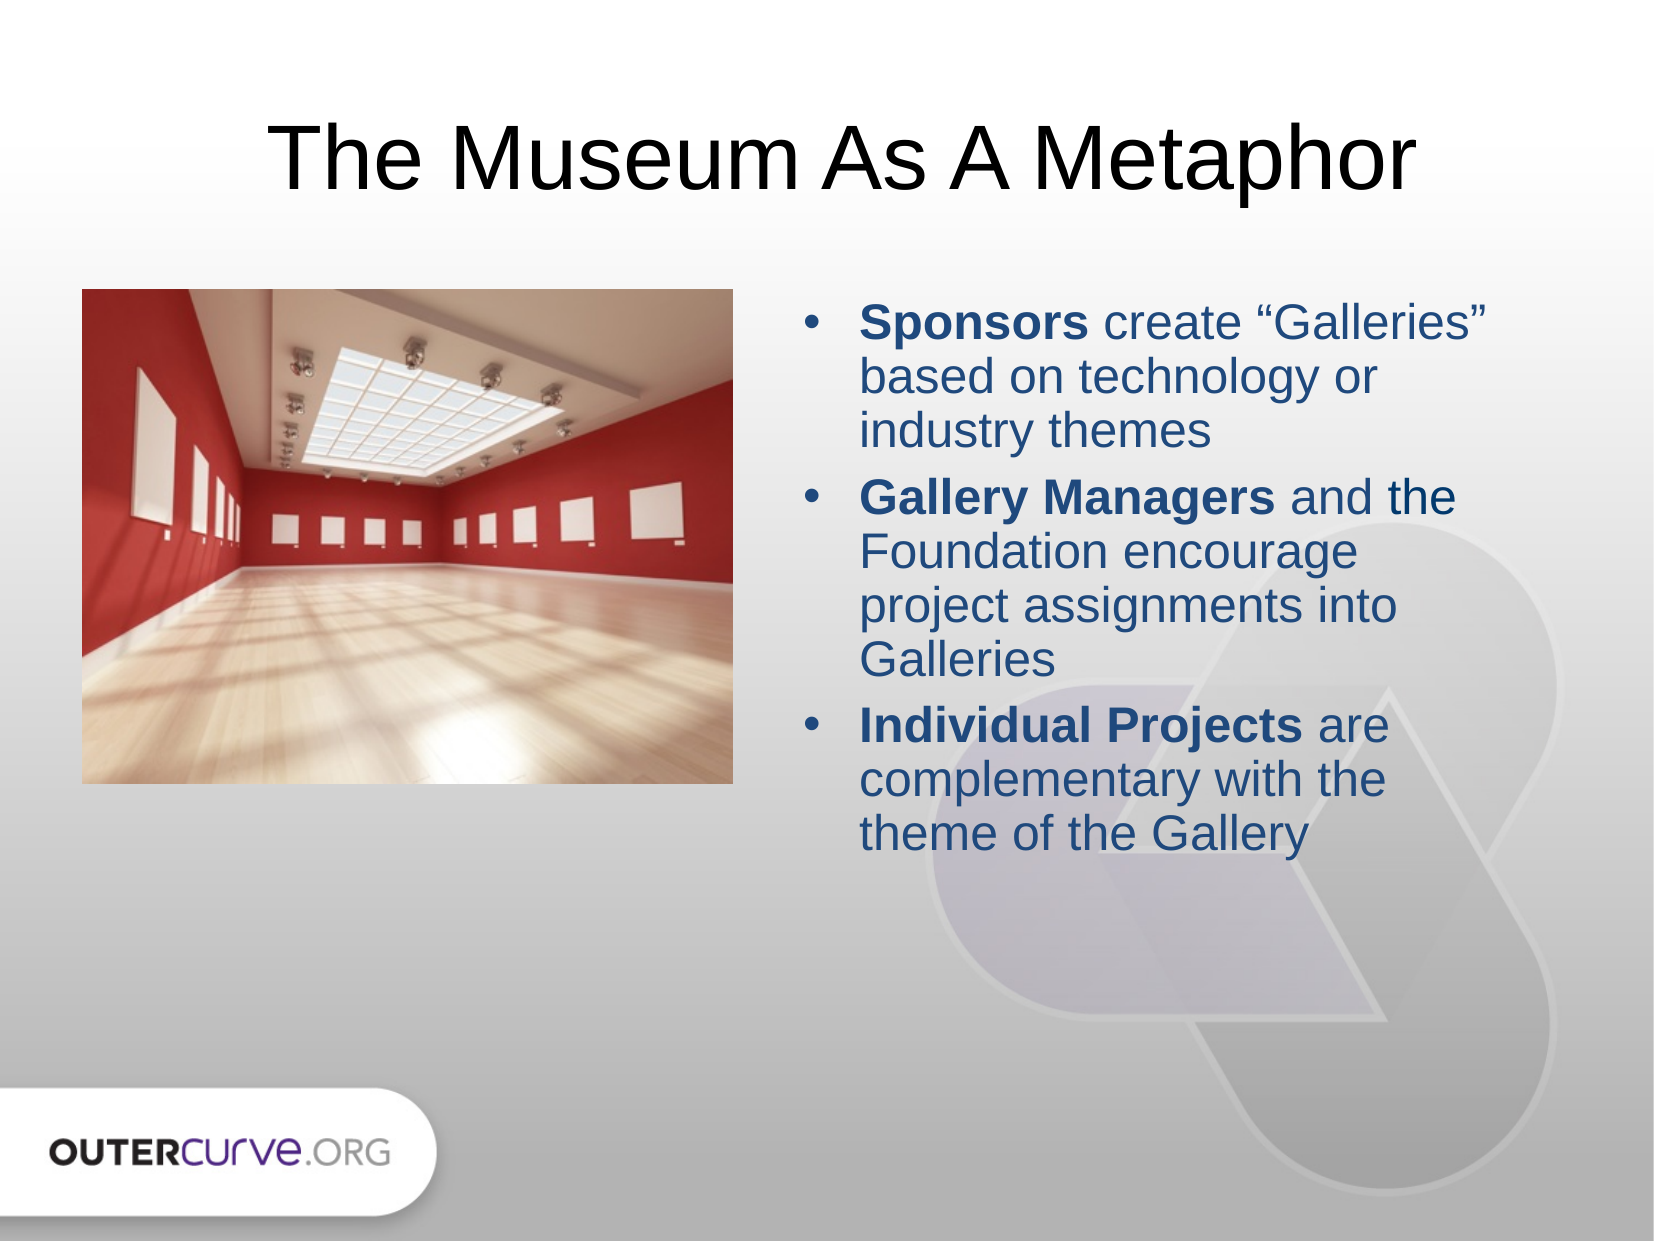

# The Museum As A Metaphor
Sponsors create “Galleries” based on technology or industry themes
Gallery Managers and the Foundation encourage project assignments into Galleries
Individual Projects are complementary with the theme of the Gallery